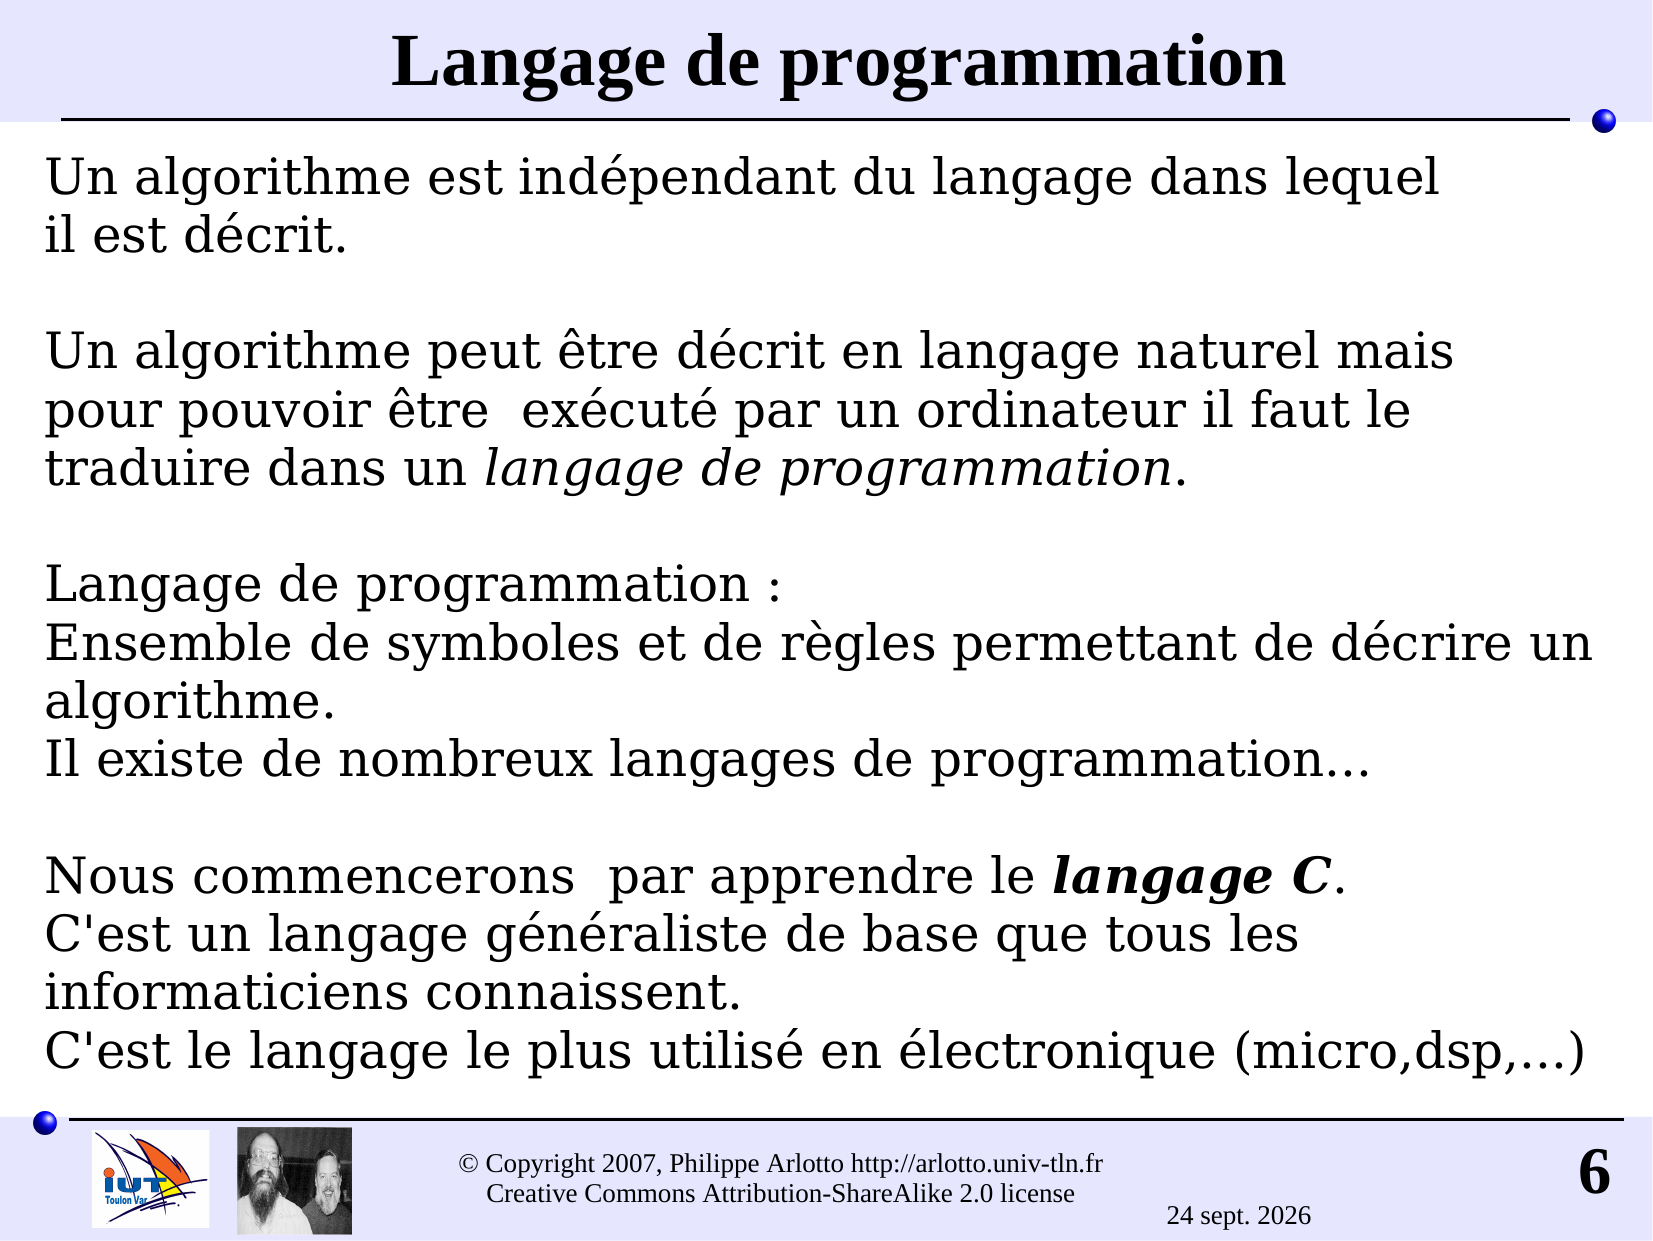

# Langage de programmation
Un algorithme est indépendant du langage dans lequel
il est décrit.
Un algorithme peut être décrit en langage naturel mais
pour pouvoir être exécuté par un ordinateur il faut le
traduire dans un langage de programmation.
Langage de programmation :
Ensemble de symboles et de règles permettant de décrire un
algorithme.
Il existe de nombreux langages de programmation...
Nous commencerons par apprendre le langage C.
C'est un langage généraliste de base que tous les
informaticiens connaissent.
C'est le langage le plus utilisé en électronique (micro,dsp,...)